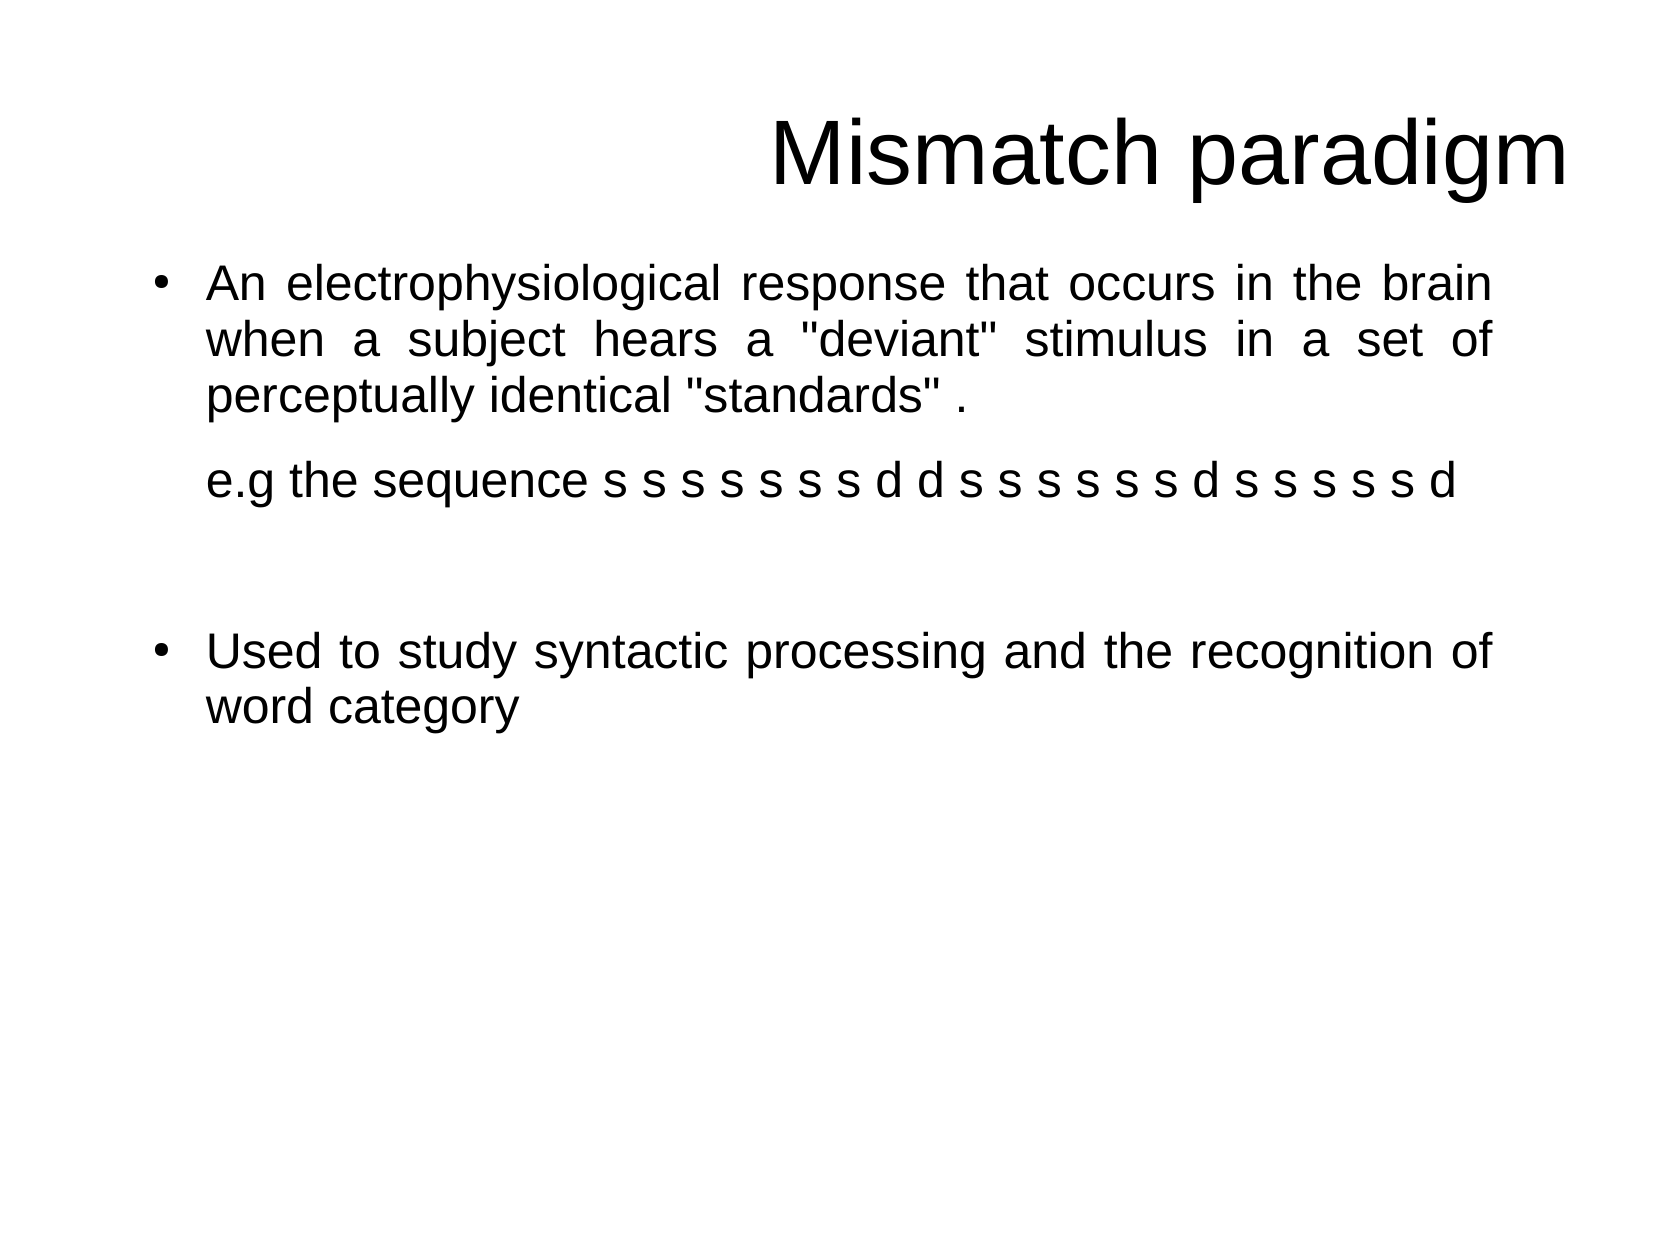

# Mismatch paradigm
An electrophysiological response that occurs in the brain when a subject hears a "deviant" stimulus in a set of perceptually identical "standards" .
e.g the sequence s s s s s s s d d s s s s s s d s s s s s d
Used to study syntactic processing and the recognition of word category